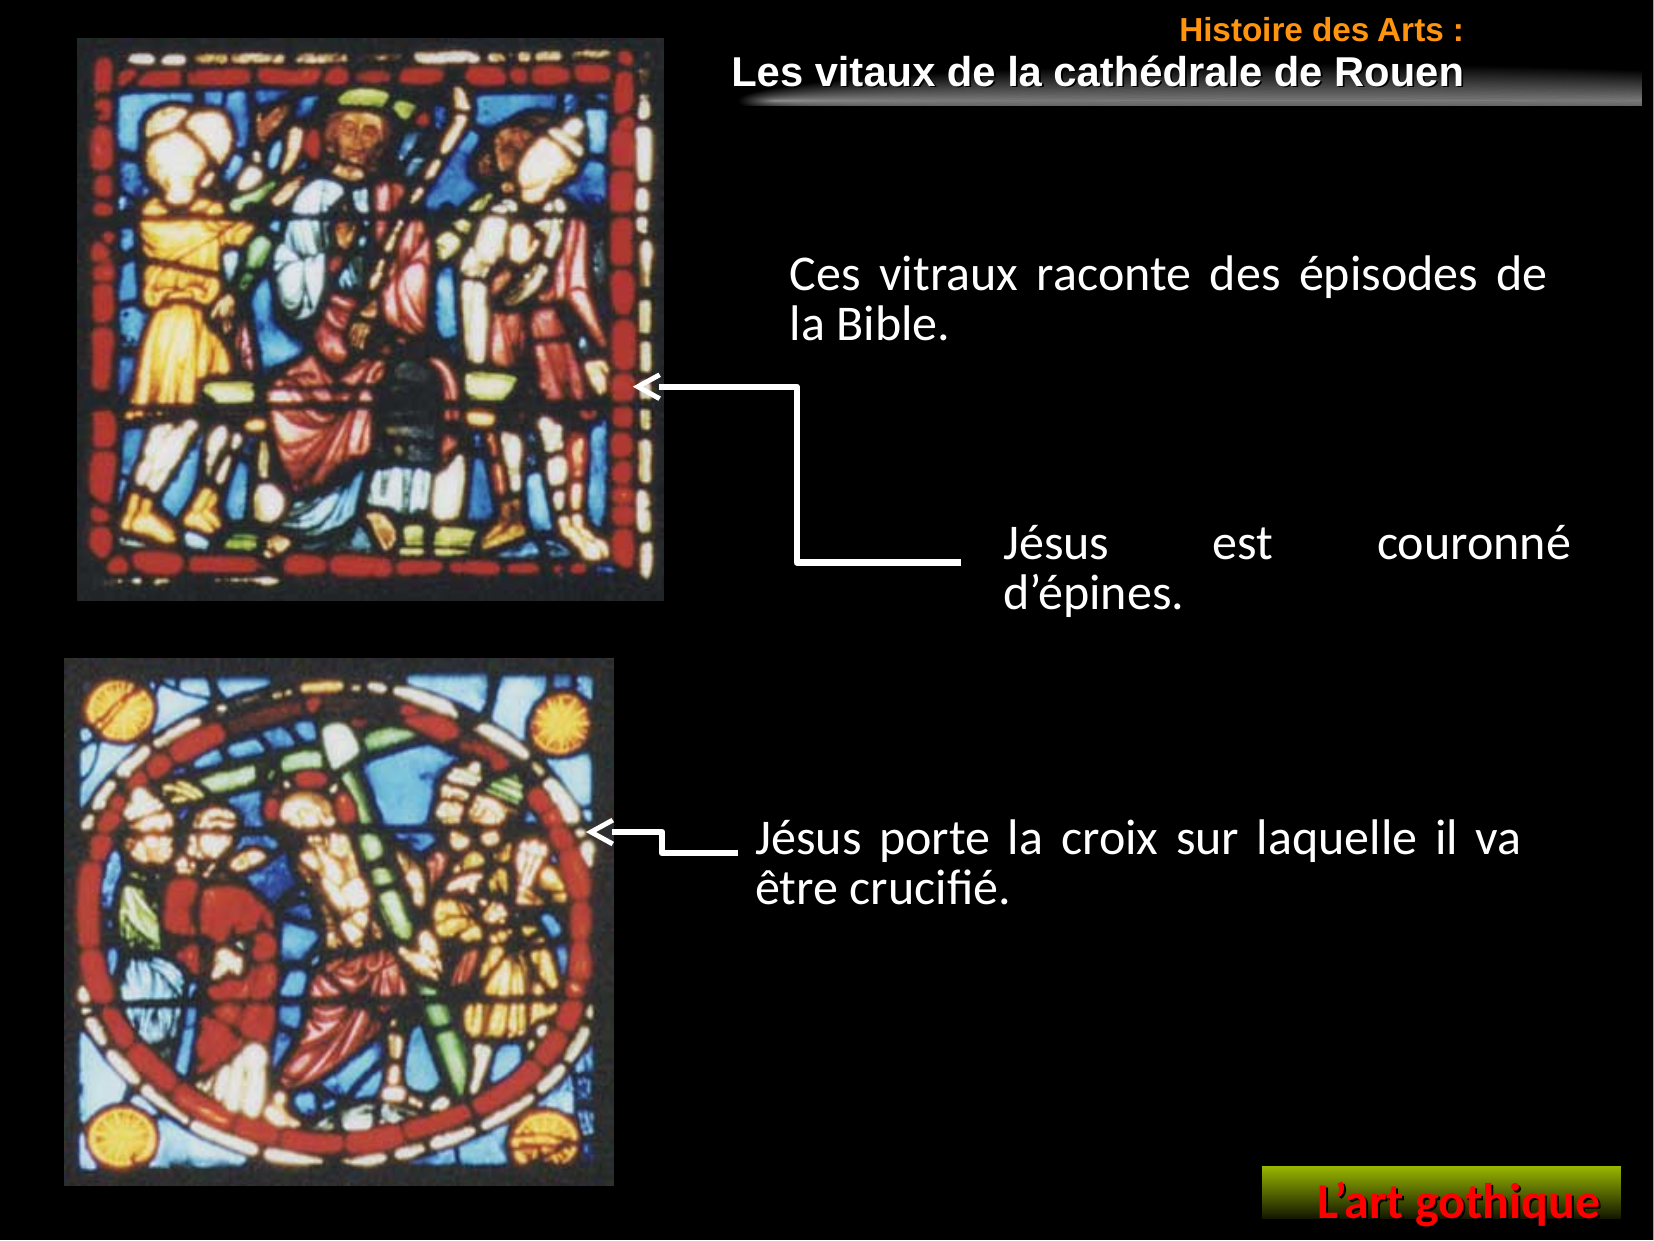

Histoire des Arts :
 Les vitaux de la cathédrale de Rouen
Ces vitraux raconte des épisodes de la Bible.
Jésus est couronné d’épines.
Jésus porte la croix sur laquelle il va être crucifié.
 L’art gothique